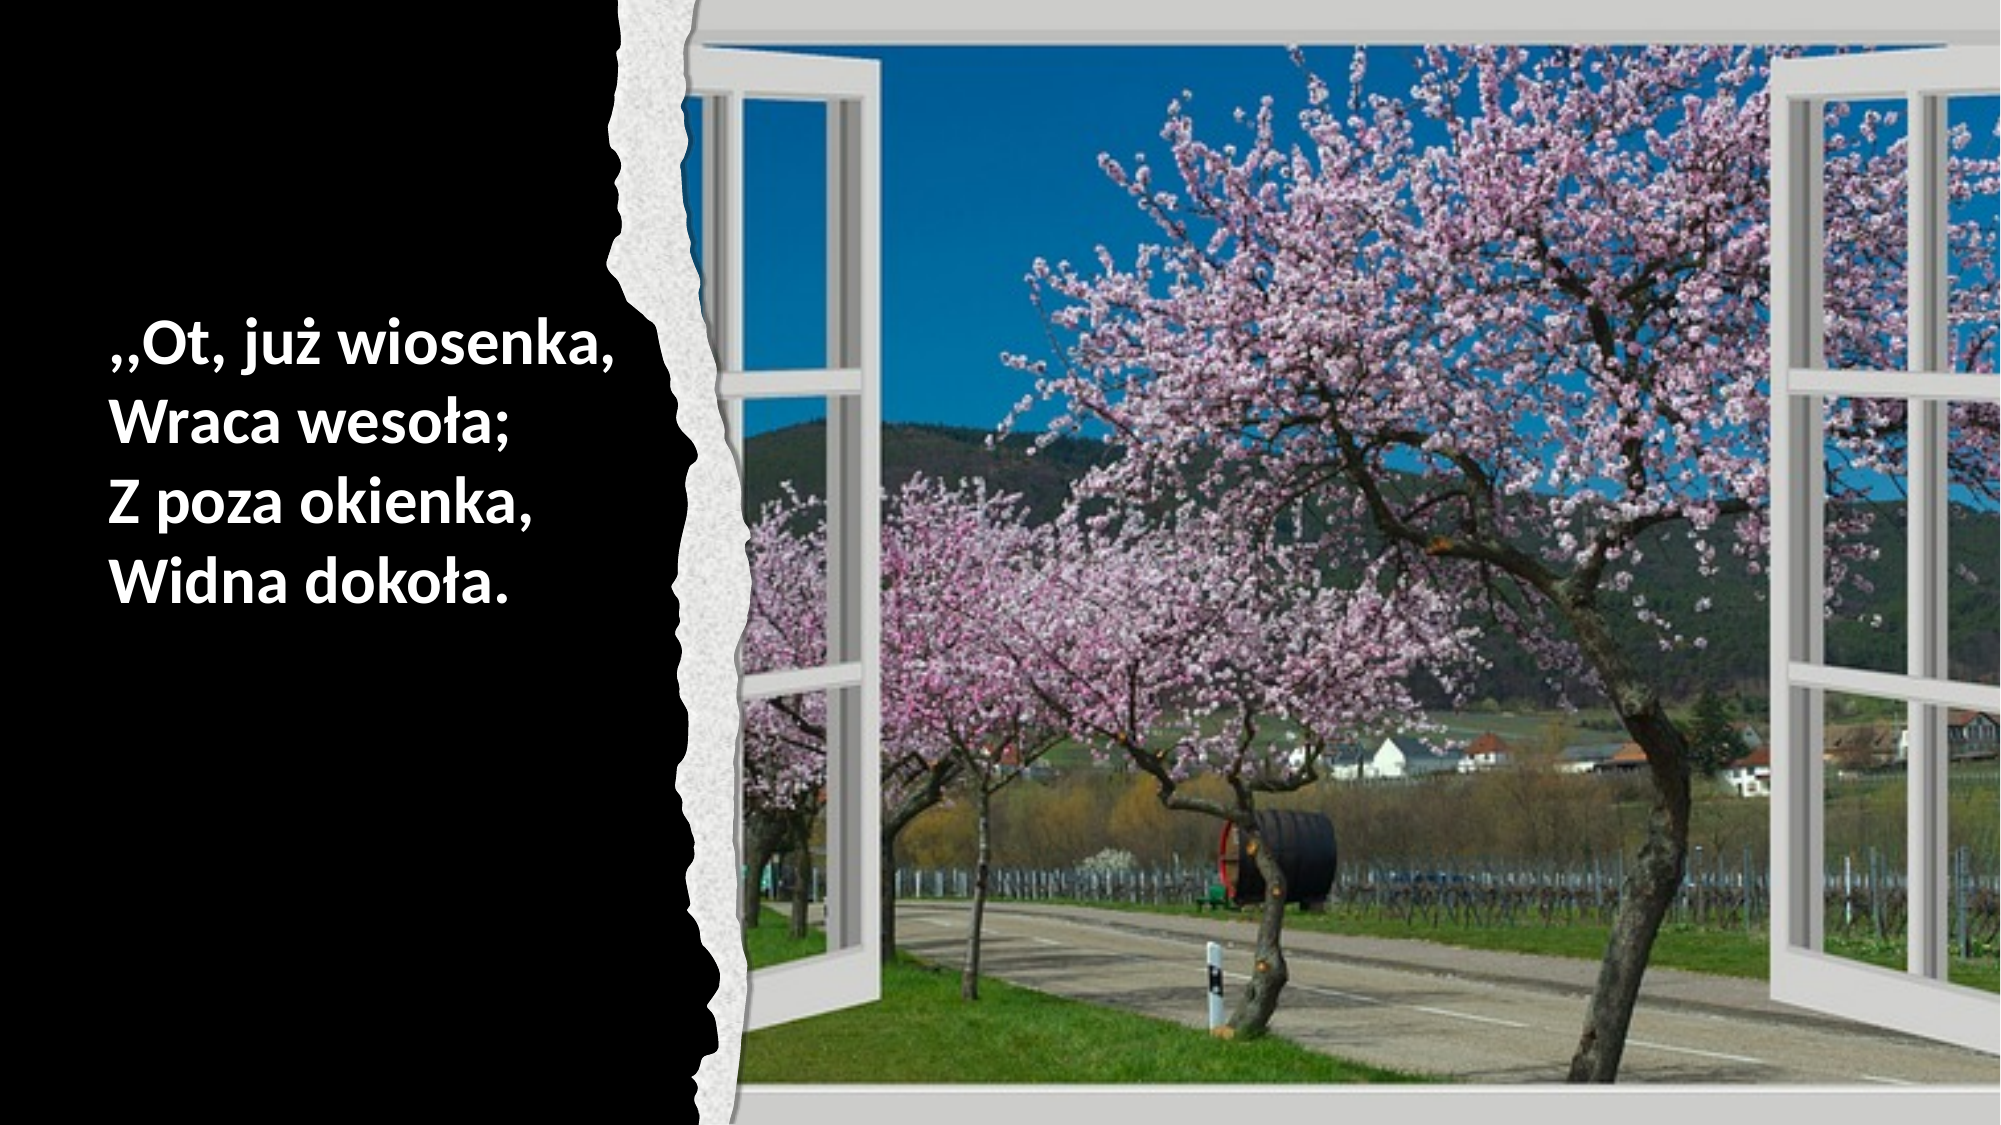

,,Ot, już wio­sen­ka,
Wra­ca we­so­ła;
Z poza okien­ka,
Wid­na do­ko­ła.